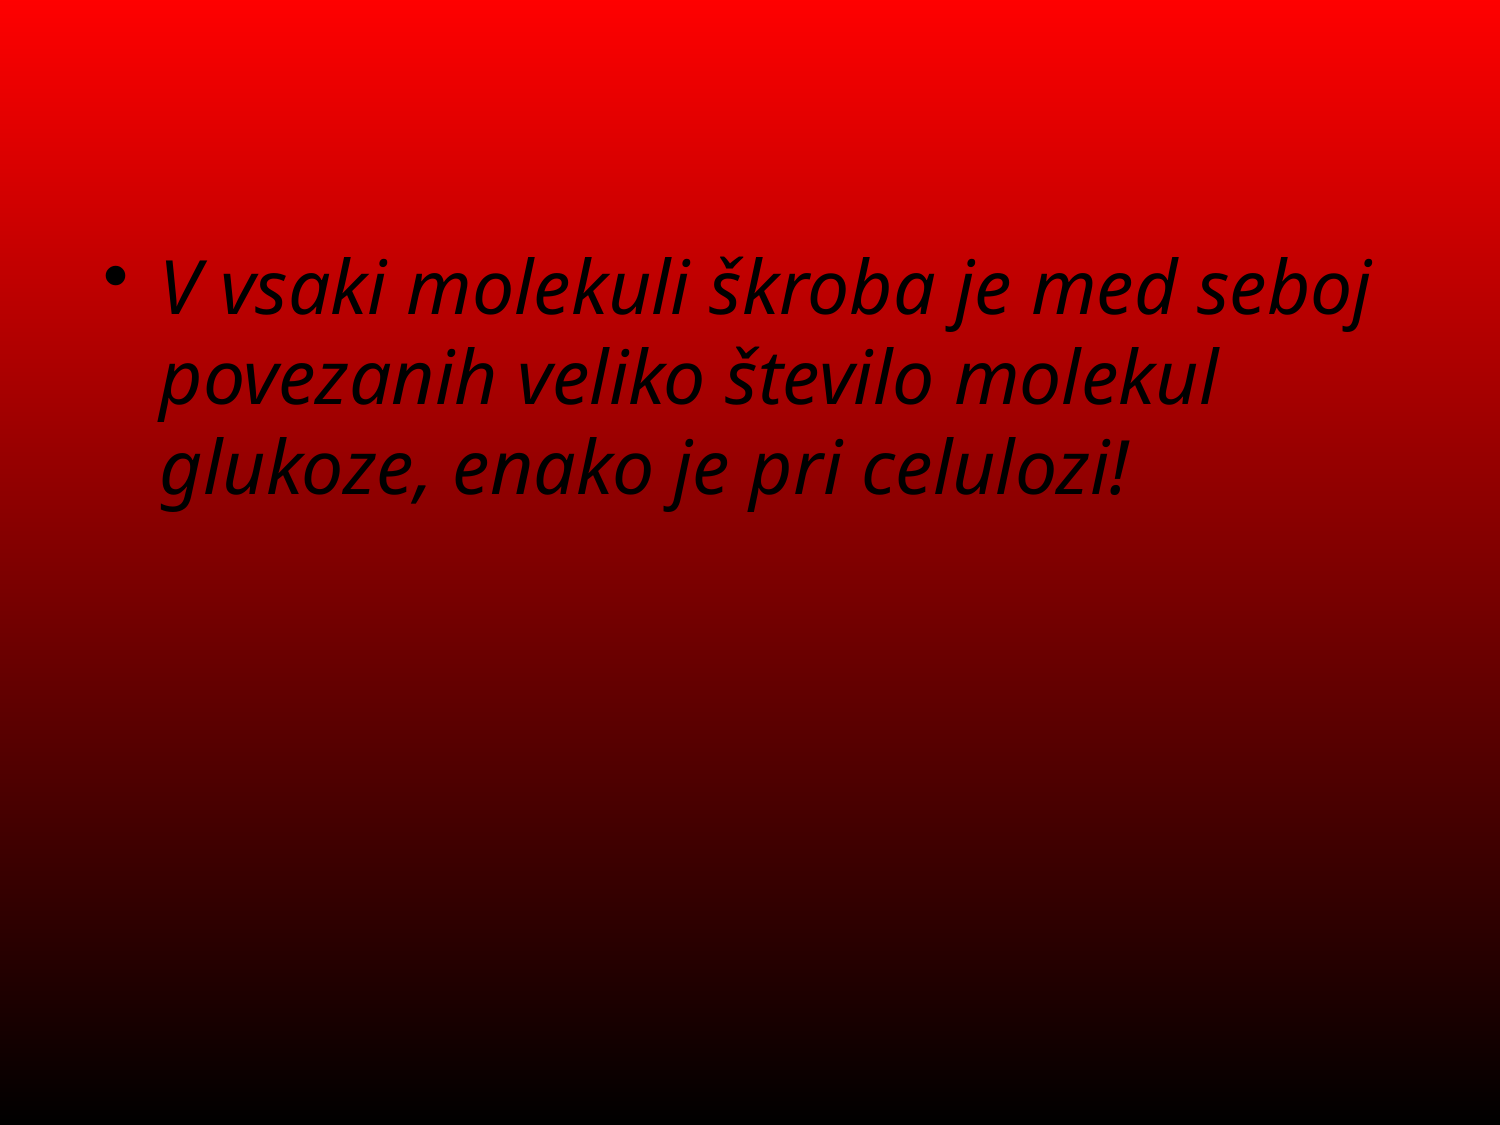

#
V vsaki molekuli škroba je med seboj povezanih veliko število molekul glukoze, enako je pri celulozi!